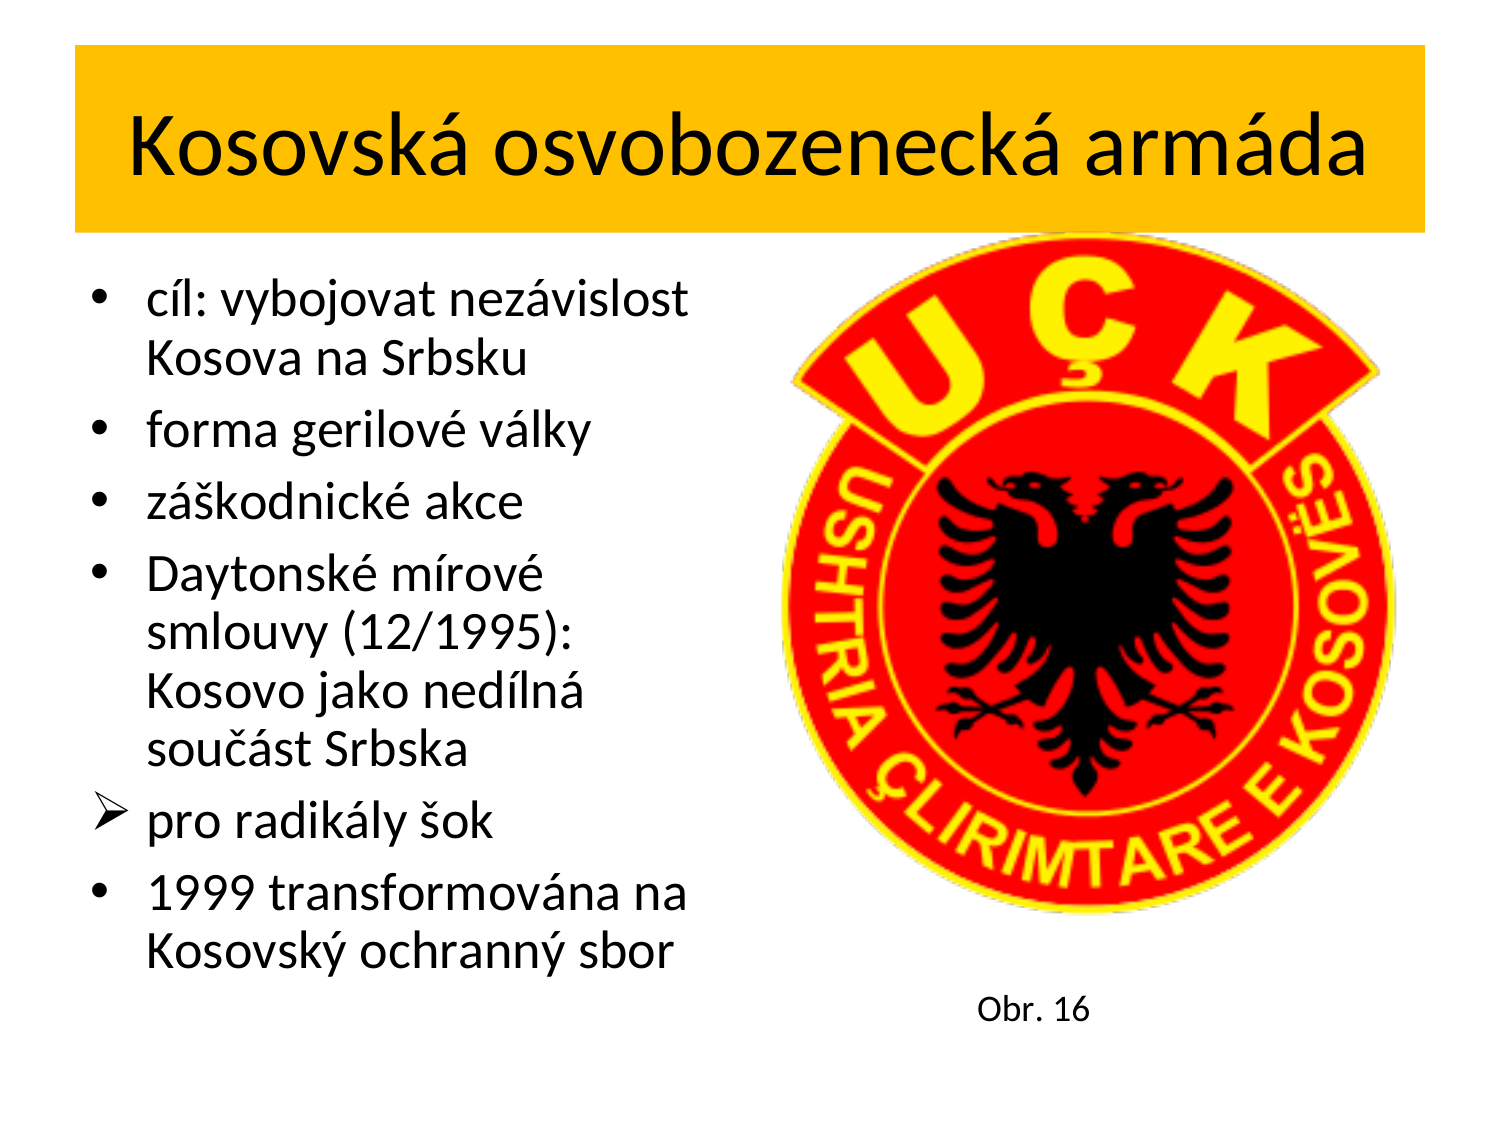

# Kosovská osvobozenecká armáda
cíl: vybojovat nezávislost Kosova na Srbsku
forma gerilové války
záškodnické akce
Daytonské mírové smlouvy (12/1995): Kosovo jako nedílná součást Srbska
pro radikály šok
1999 transformována na Kosovský ochranný sbor
Obr. 16